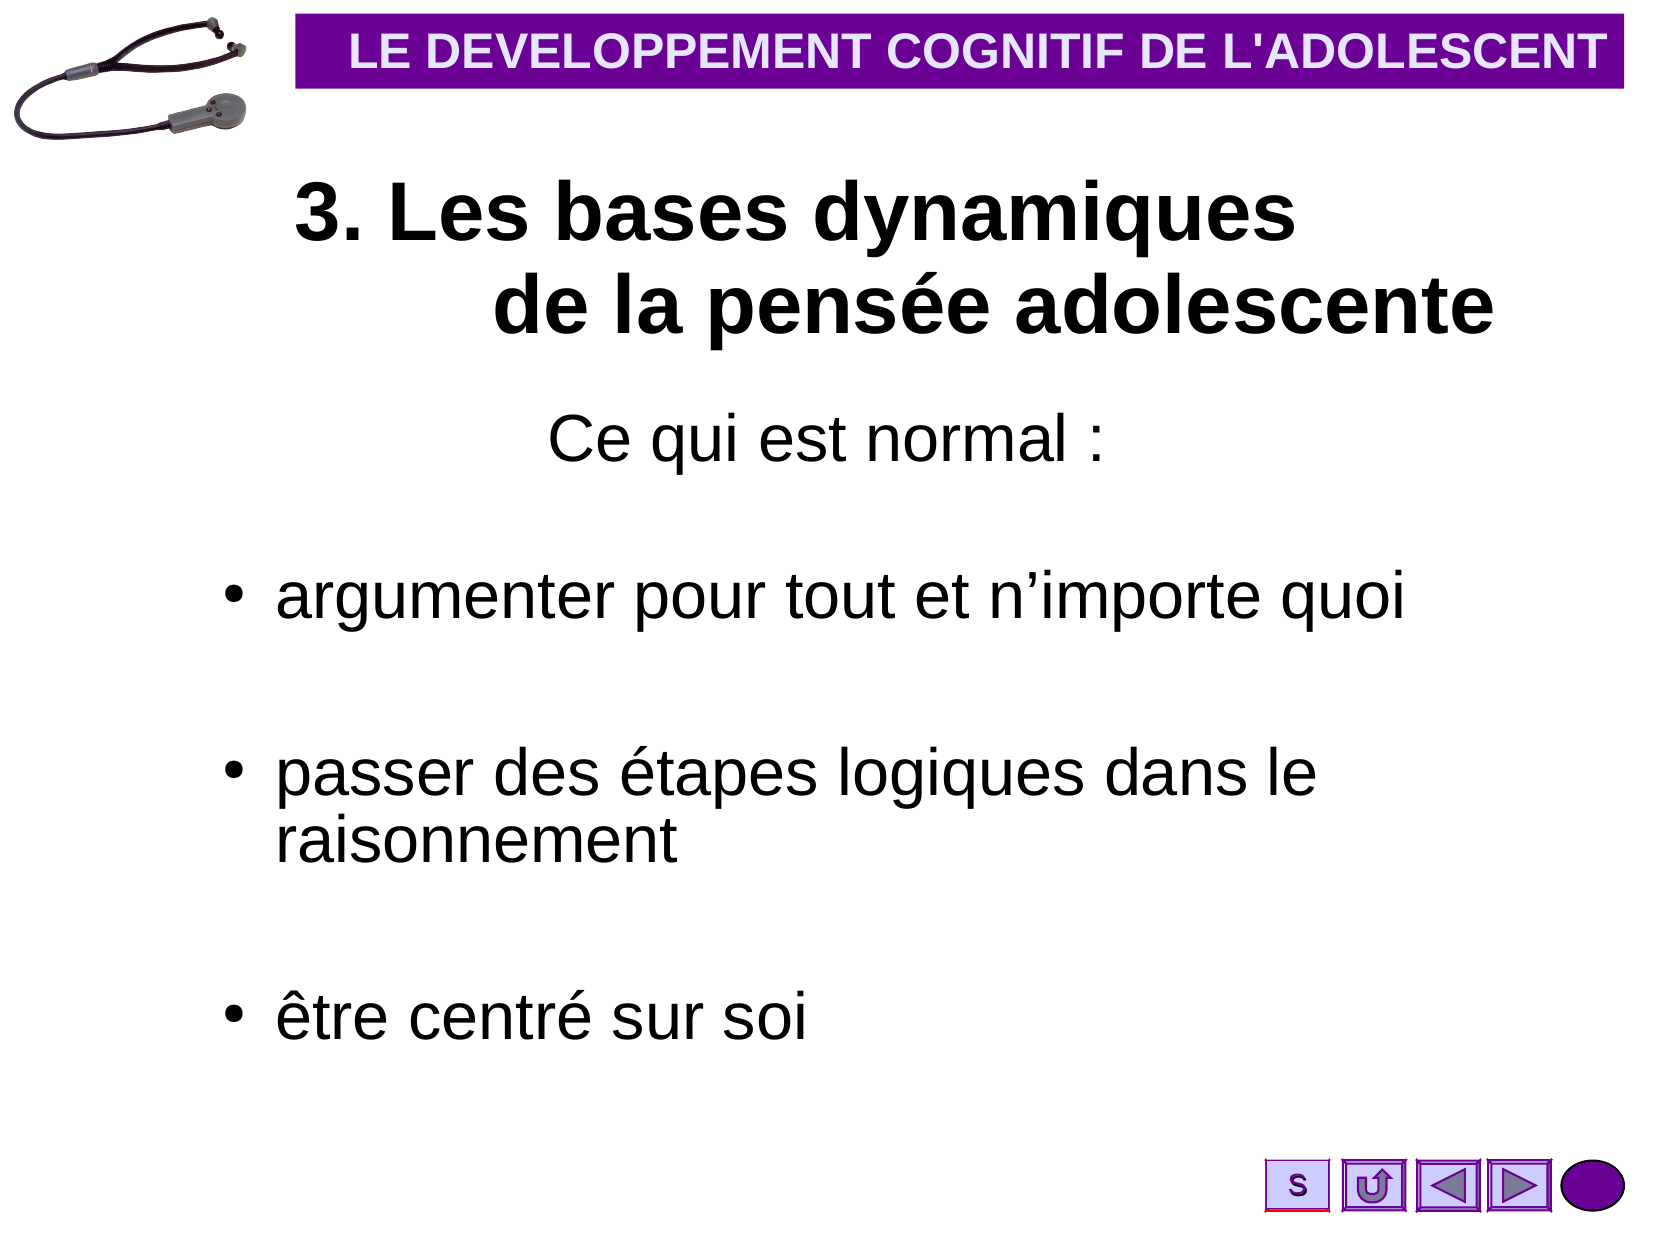

LE DEVELOPPEMENT COGNITIF DE L'ADOLESCENT
 3. Les bases dynamiques
 de la pensée adolescente
# Ce qui est normal :
argumenter pour tout et n’importe quoi
passer des étapes logiques dans le raisonnement
être centré sur soi